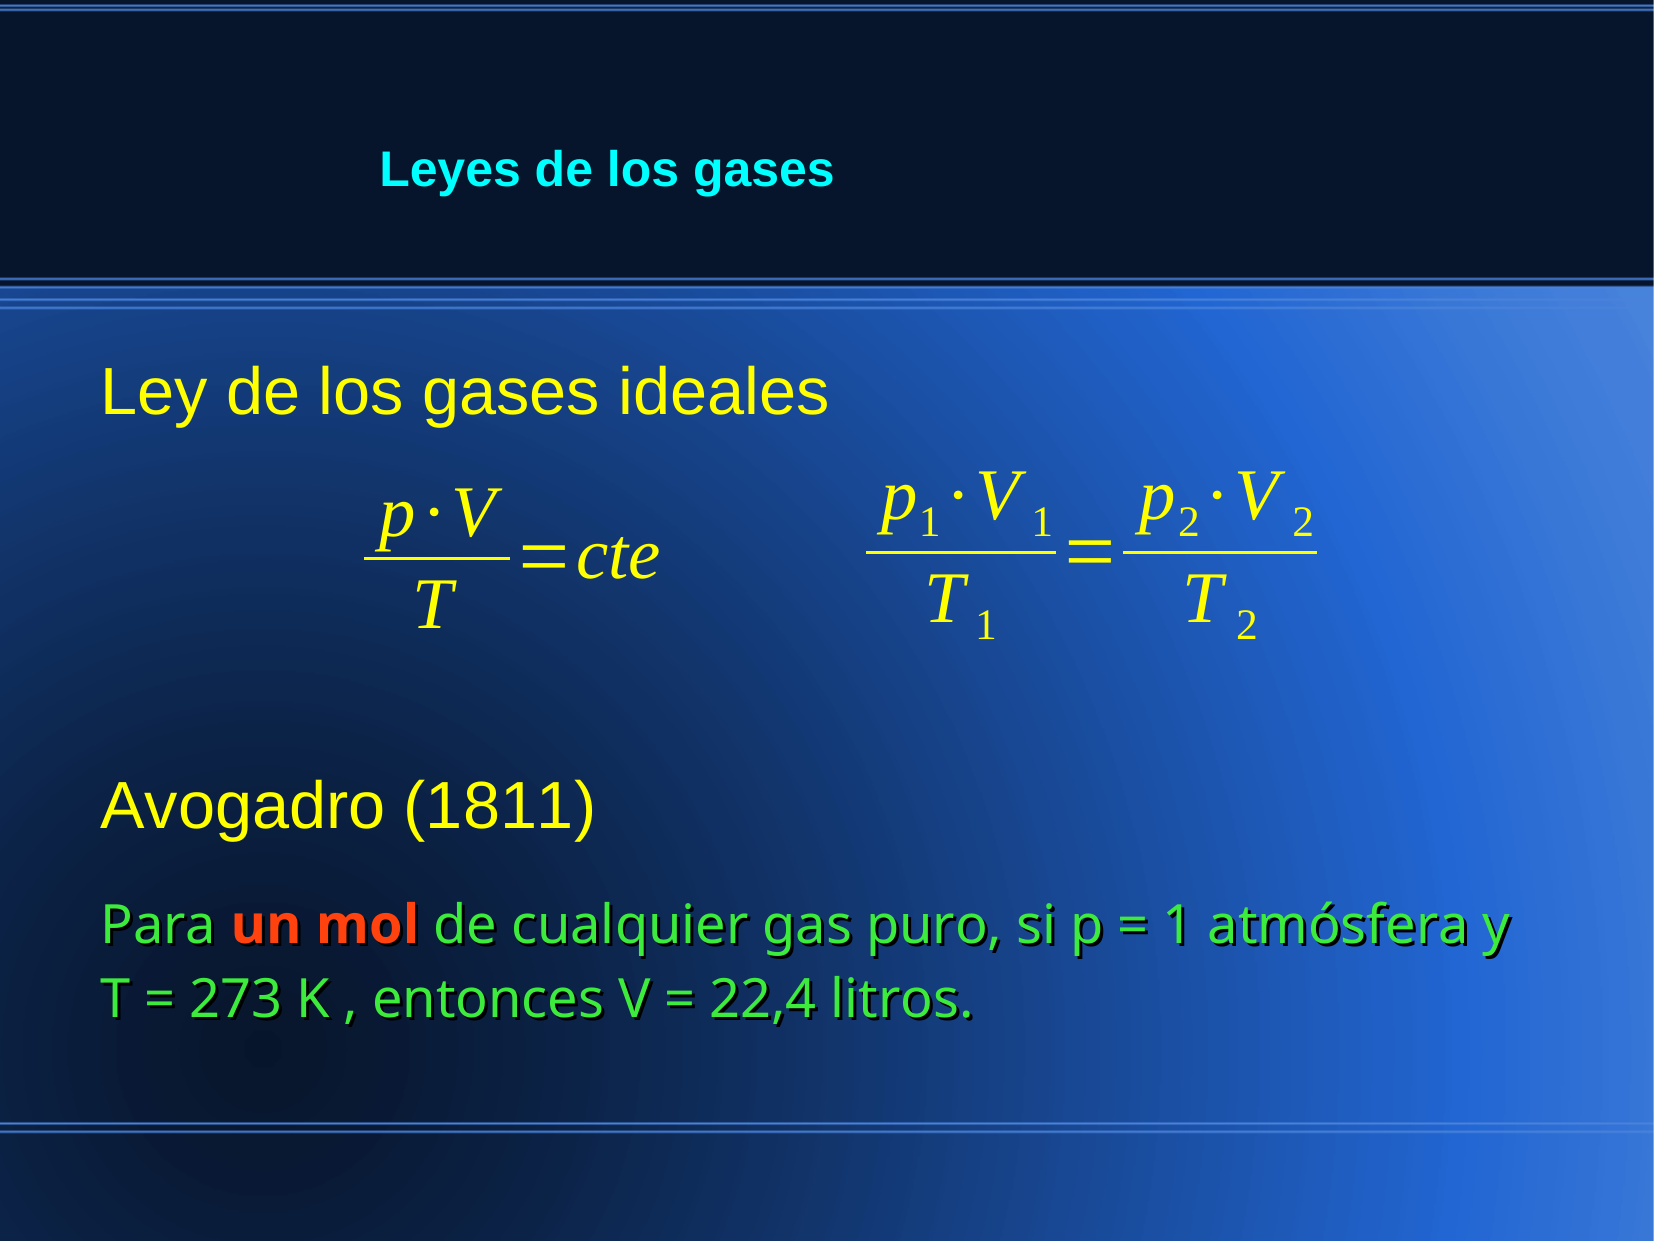

# Leyes de los gases
Ley de los gases ideales
Avogadro (1811)
Para un mol de cualquier gas puro, si p = 1 atmósfera y T = 273 K , entonces V = 22,4 litros.